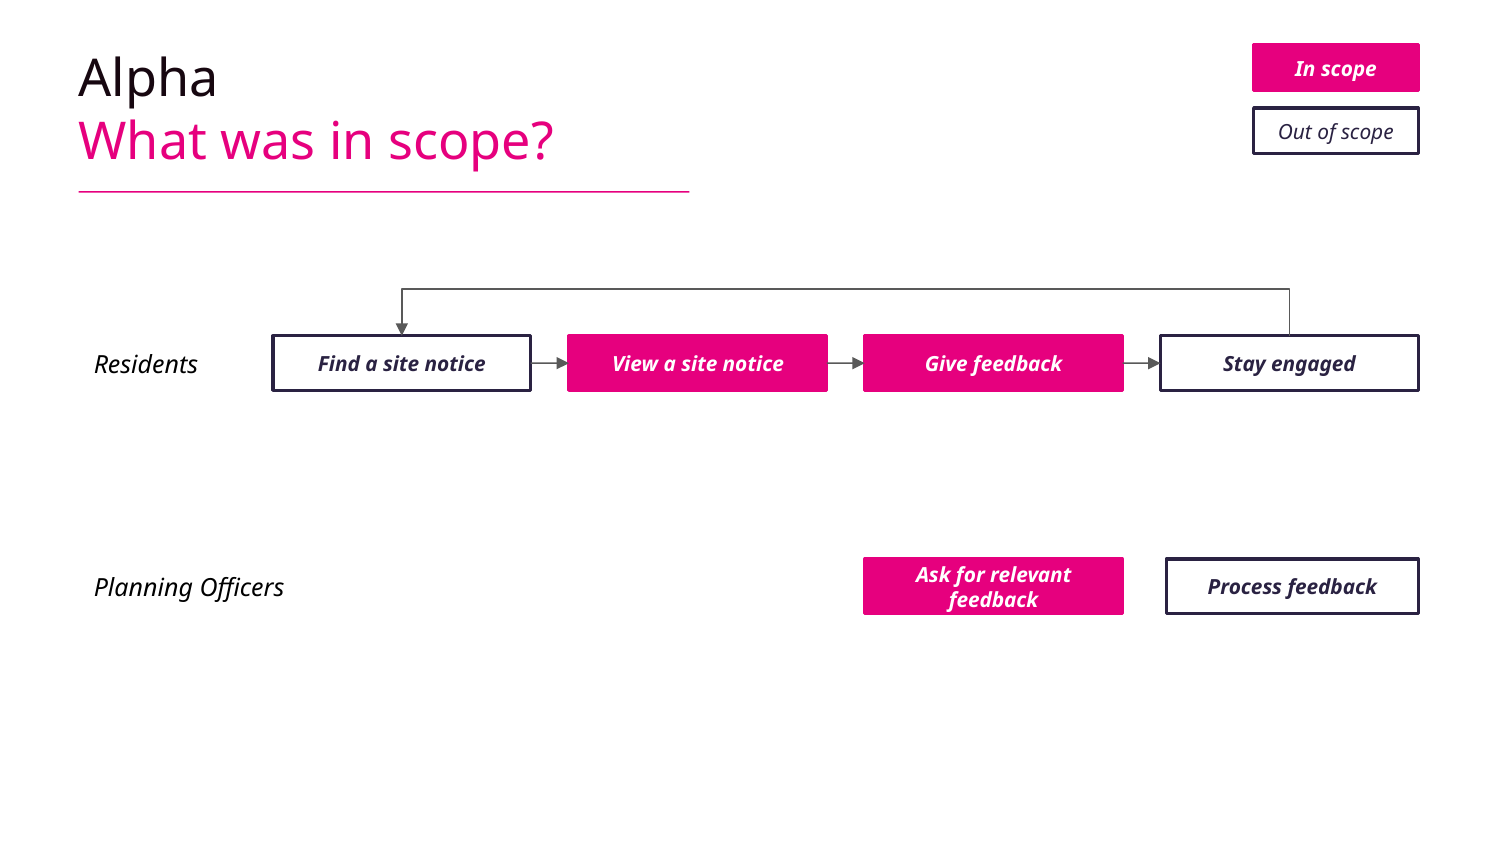

Alpha
What was in scope?
In scope
Out of scope
Residents
Find a site notice
View a site notice
Give feedback
Stay engaged
Planning Officers
Ask for relevant feedback
Process feedback